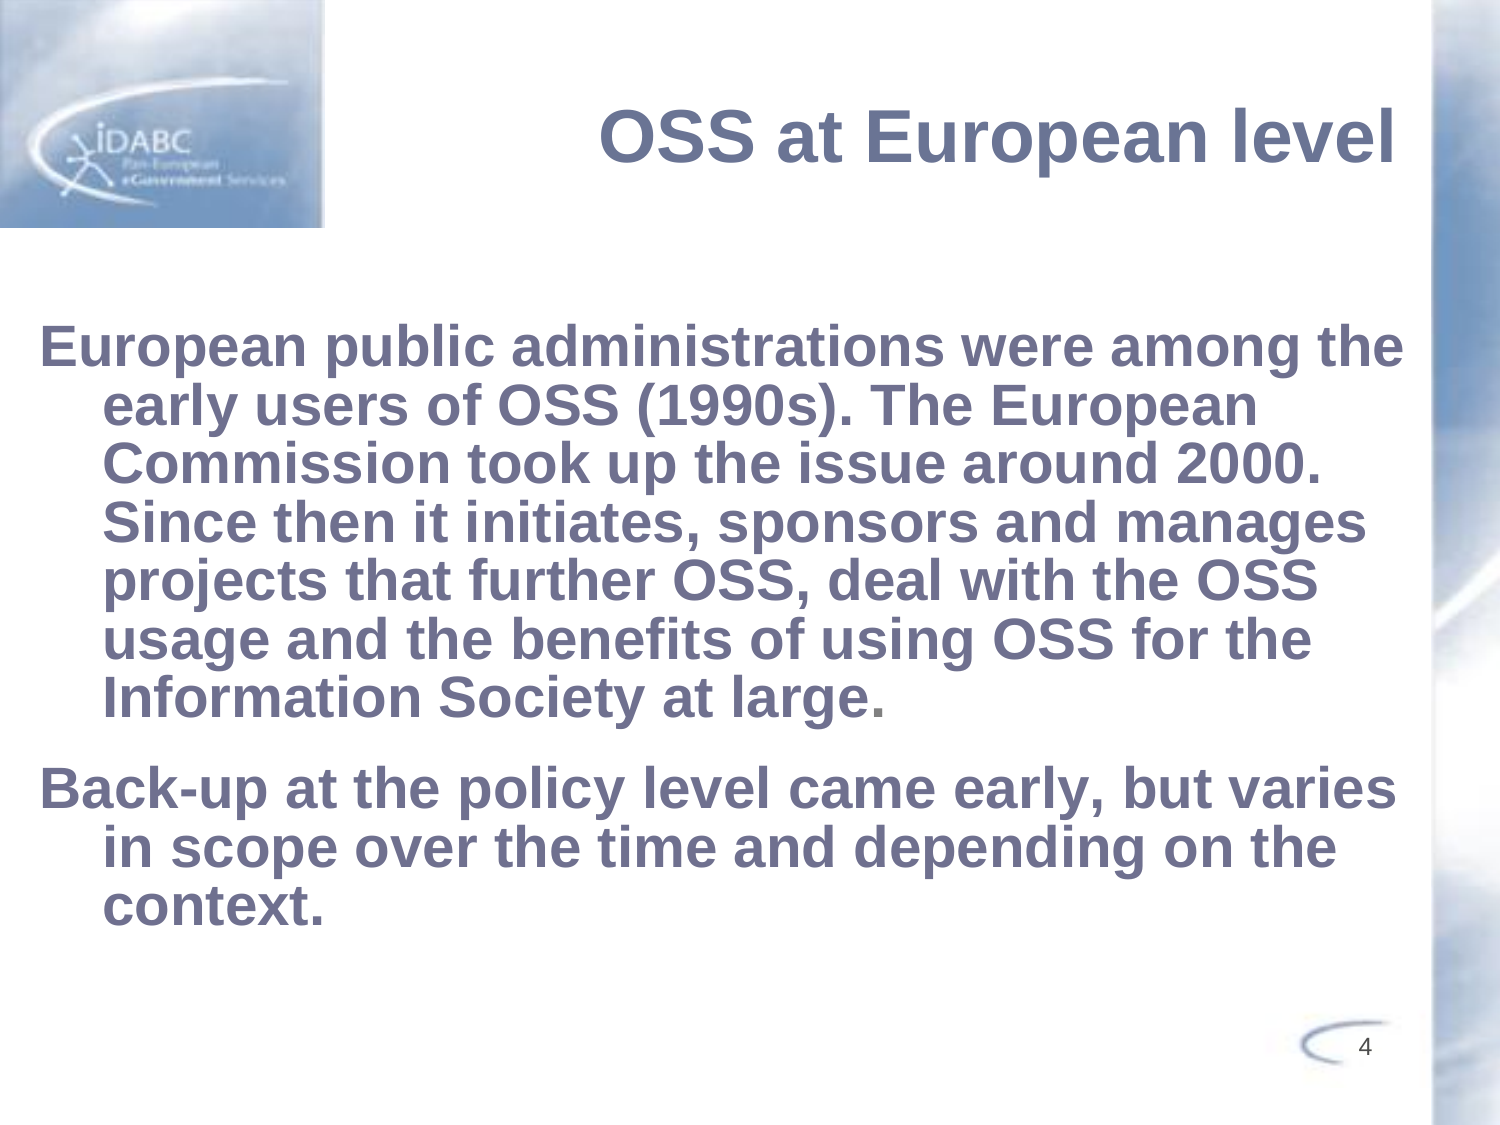

# OSS at European level
European public administrations were among the early users of OSS (1990s). The European Commission took up the issue around 2000. Since then it initiates, sponsors and manages projects that further OSS, deal with the OSS usage and the benefits of using OSS for the Information Society at large.
Back-up at the policy level came early, but varies in scope over the time and depending on the context.
4